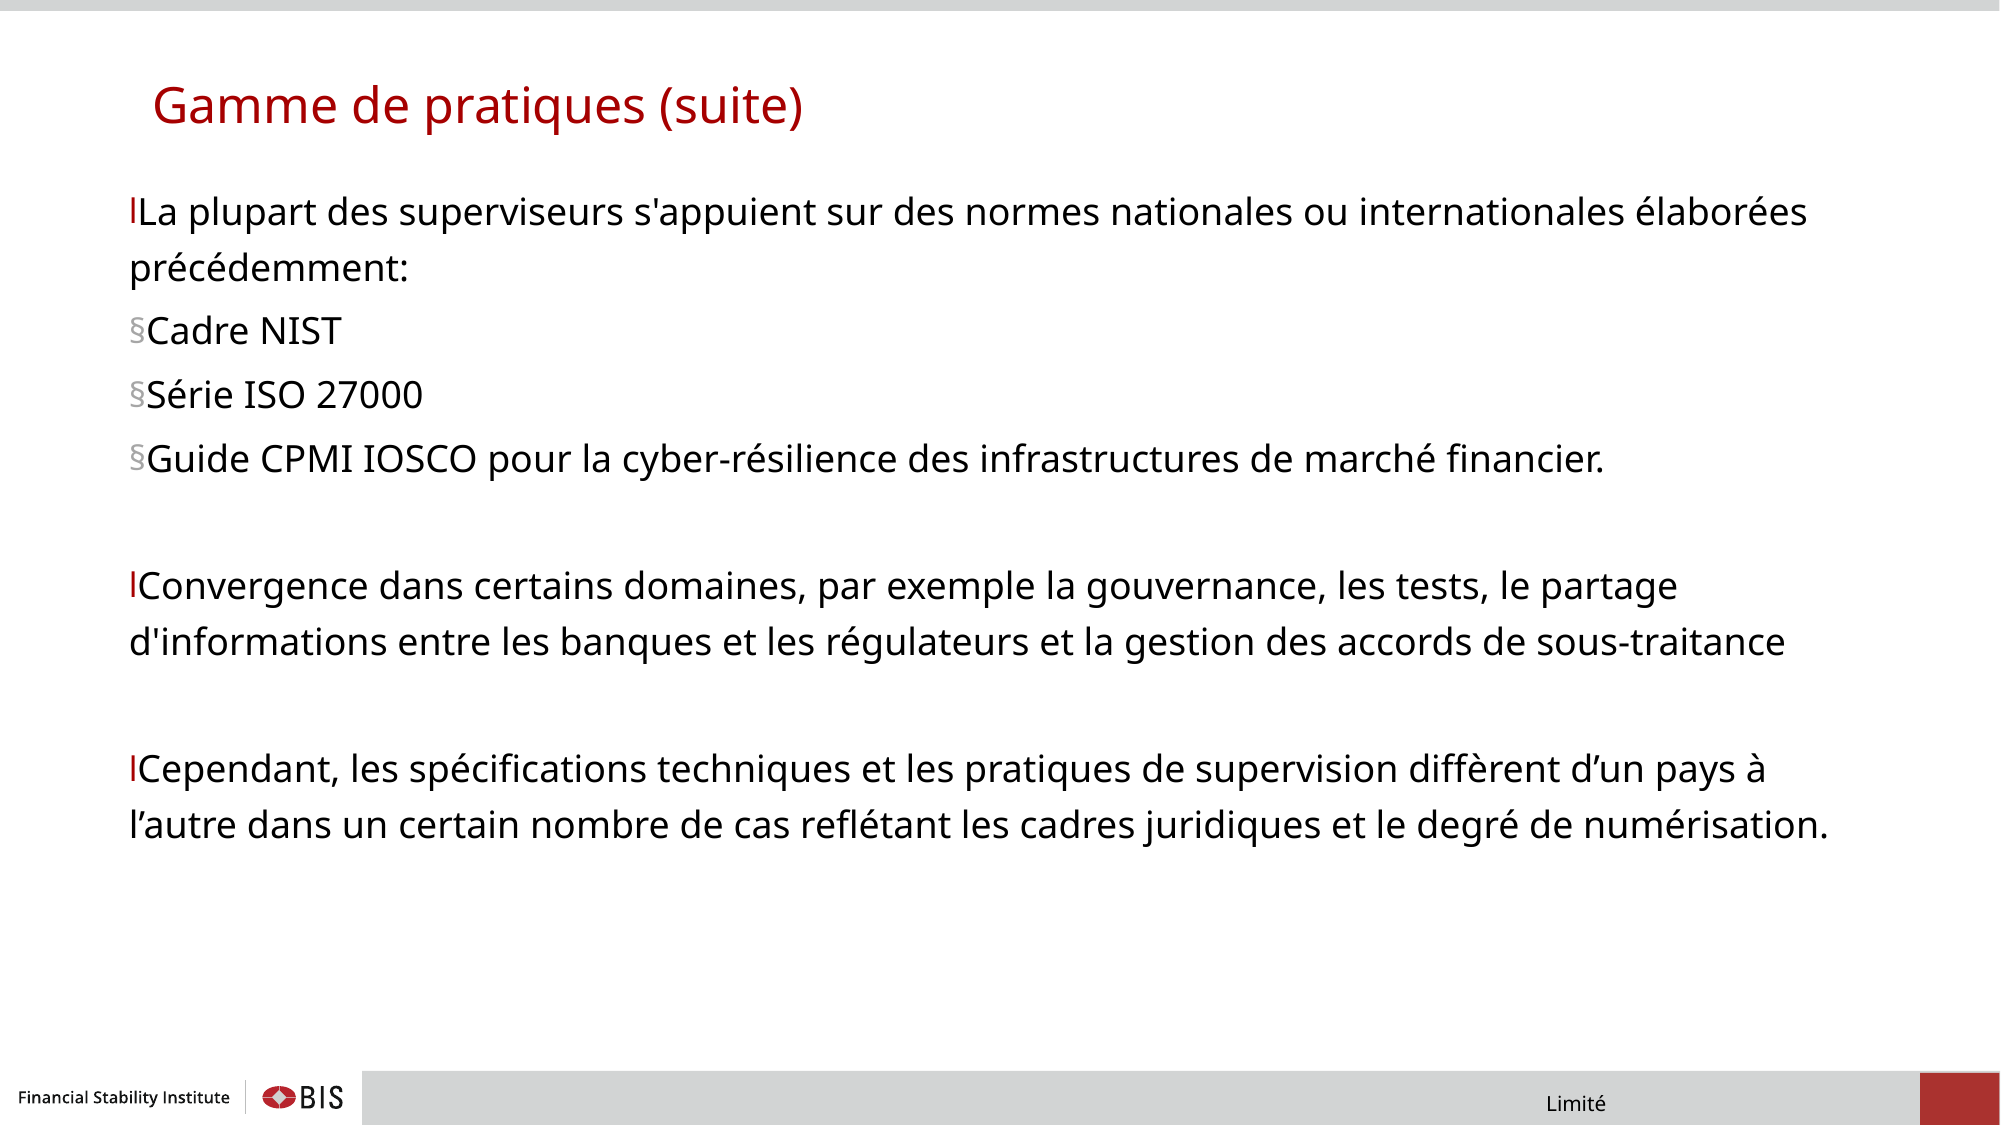

# Gamme de pratiques (suite)
La plupart des superviseurs s'appuient sur des normes nationales ou internationales élaborées précédemment:
Cadre NIST
Série ISO 27000
Guide CPMI IOSCO pour la cyber-résilience des infrastructures de marché financier.
Convergence dans certains domaines, par exemple la gouvernance, les tests, le partage d'informations entre les banques et les régulateurs et la gestion des accords de sous-traitance
Cependant, les spécifications techniques et les pratiques de supervision diffèrent d’un pays à l’autre dans un certain nombre de cas reflétant les cadres juridiques et le degré de numérisation.